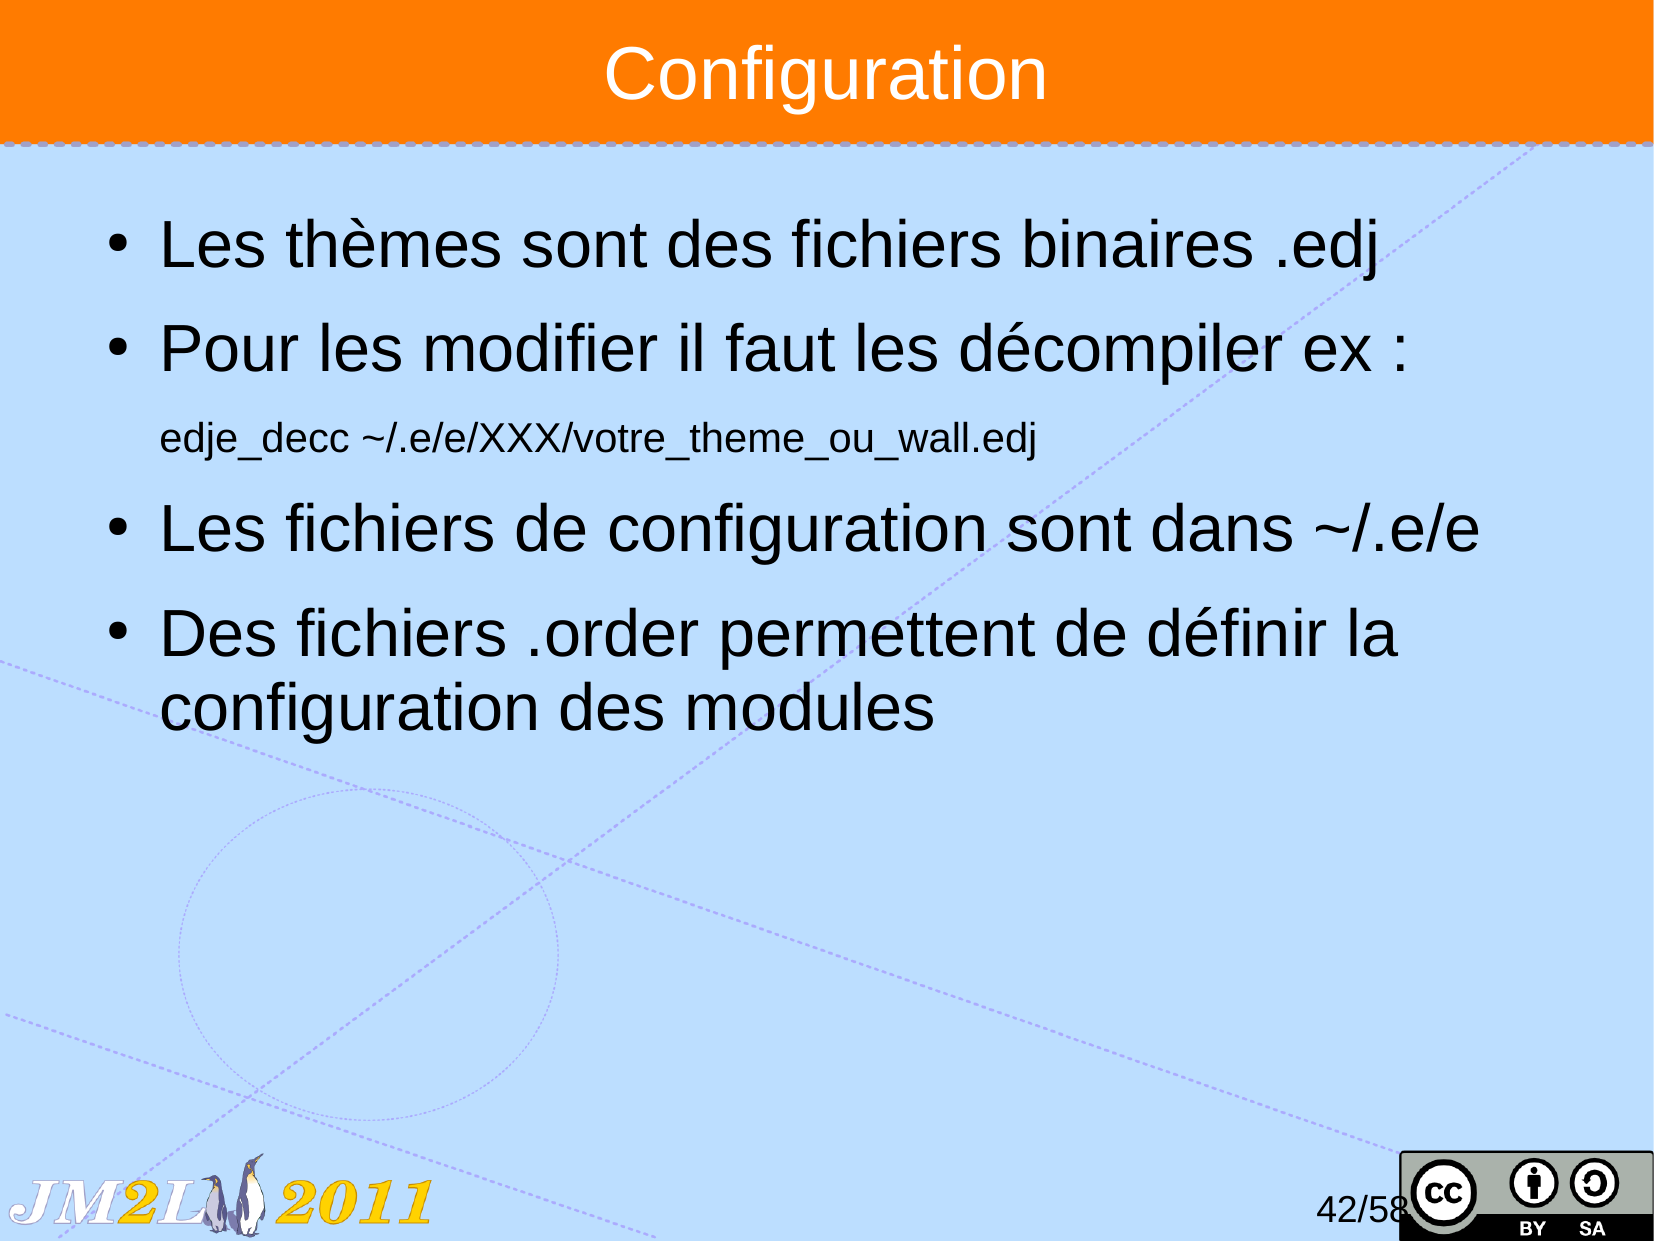

# Configuration
Les thèmes sont des fichiers binaires .edj
Pour les modifier il faut les décompiler ex :
edje_decc ~/.e/e/XXX/votre_theme_ou_wall.edj
Les fichiers de configuration sont dans ~/.e/e
Des fichiers .order permettent de définir la configuration des modules